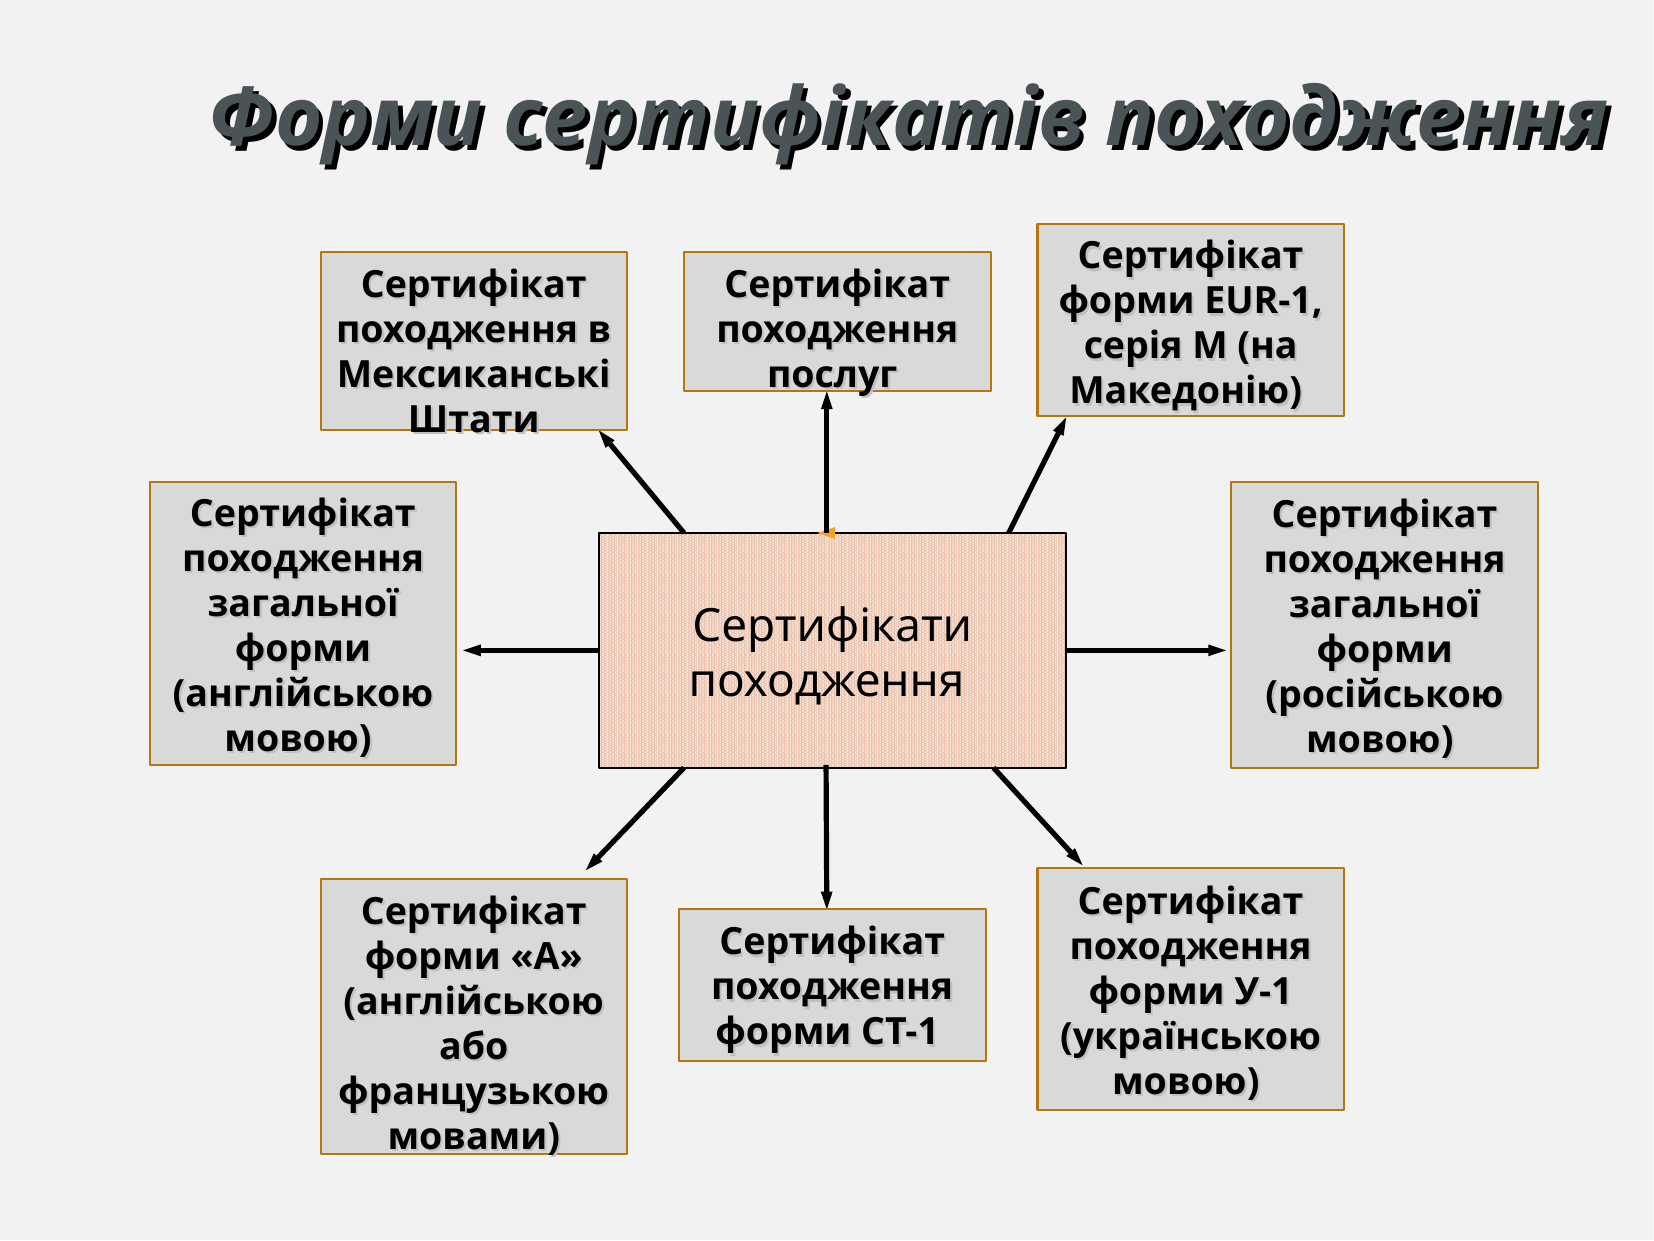

Форми сертифікатів походження
Сертифікат форми EUR-1, серія М (на Македонію)
Сертифікат походження в Мексиканські Штати
Сертифікат походження послуг
Сертифікат походження загальної форми (англійською мовою)
Сертифікат походження загальної форми (російською мовою)
Сертифікати походження
Сертифікат походження форми У-1 (українською мовою)
Сертифікат форми «А» (англійською або французькою мовами)
Сертифікат походження форми СТ-1